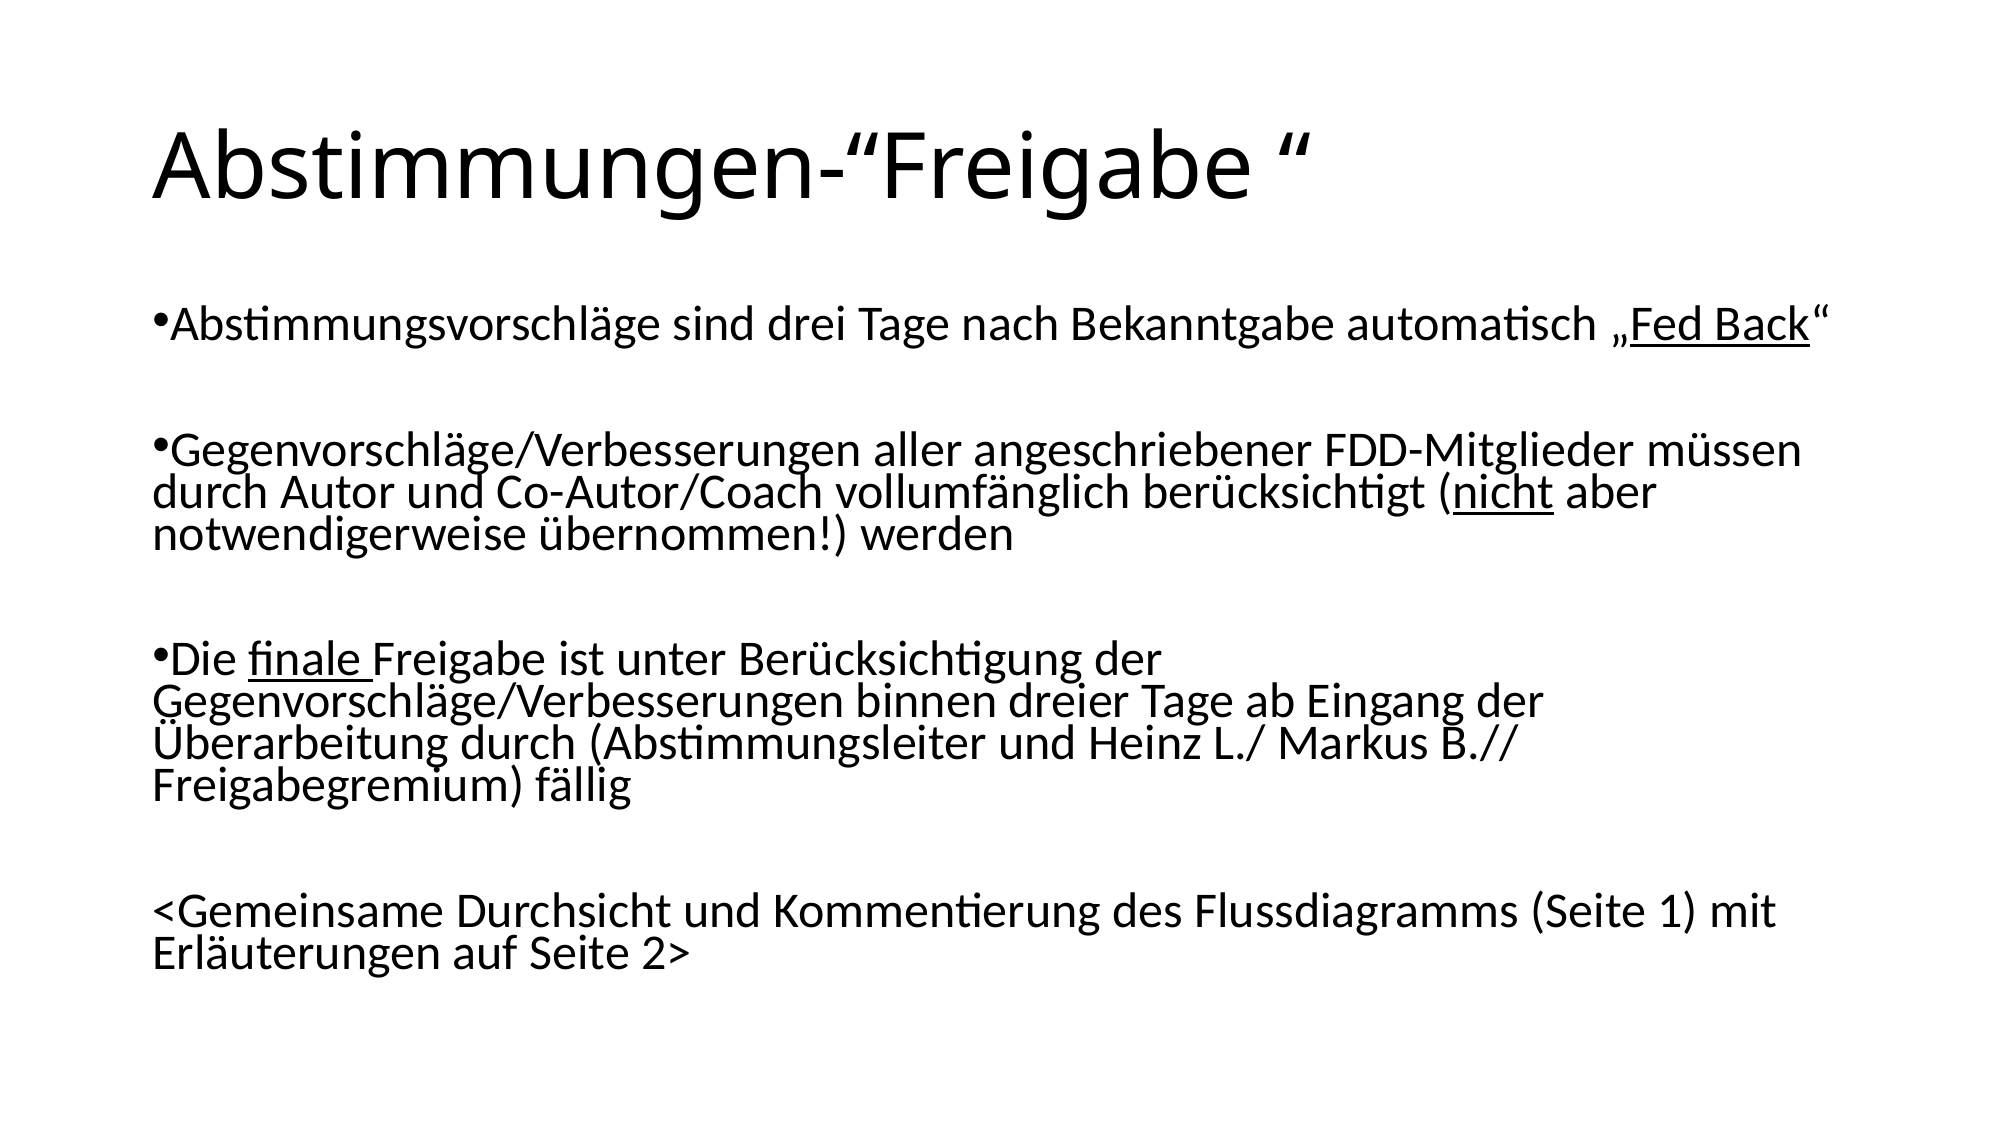

# Abstimmungen-“Freigabe “
Abstimmungsvorschläge sind drei Tage nach Bekanntgabe automatisch „Fed Back“
Gegenvorschläge/Verbesserungen aller angeschriebener FDD-Mitglieder müssen durch Autor und Co-Autor/Coach vollumfänglich berücksichtigt (nicht aber notwendigerweise übernommen!) werden
Die finale Freigabe ist unter Berücksichtigung der Gegenvorschläge/Verbesserungen binnen dreier Tage ab Eingang der Überarbeitung durch (Abstimmungsleiter und Heinz L./ Markus B.// Freigabegremium) fällig
<Gemeinsame Durchsicht und Kommentierung des Flussdiagramms (Seite 1) mit Erläuterungen auf Seite 2>